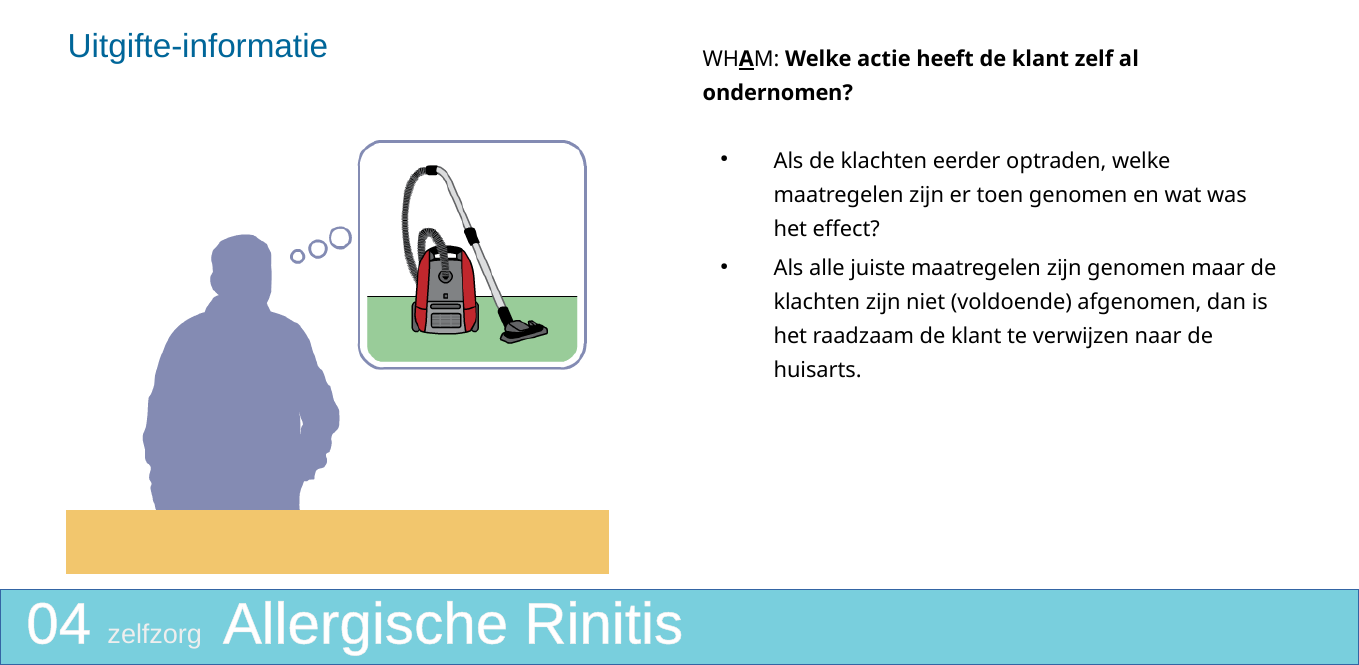

# Uitgifte-informatie
WHAM: Welke actie heeft de klant zelf al ondernomen?
Als de klachten eerder optraden, welke maatregelen zijn er toen genomen en wat was het effect?
Als alle juiste maatregelen zijn genomen maar de klachten zijn niet (voldoende) afgenomen, dan is het raadzaam de klant te verwijzen naar de huisarts.
04 zelfzorg Allergische Rinitis